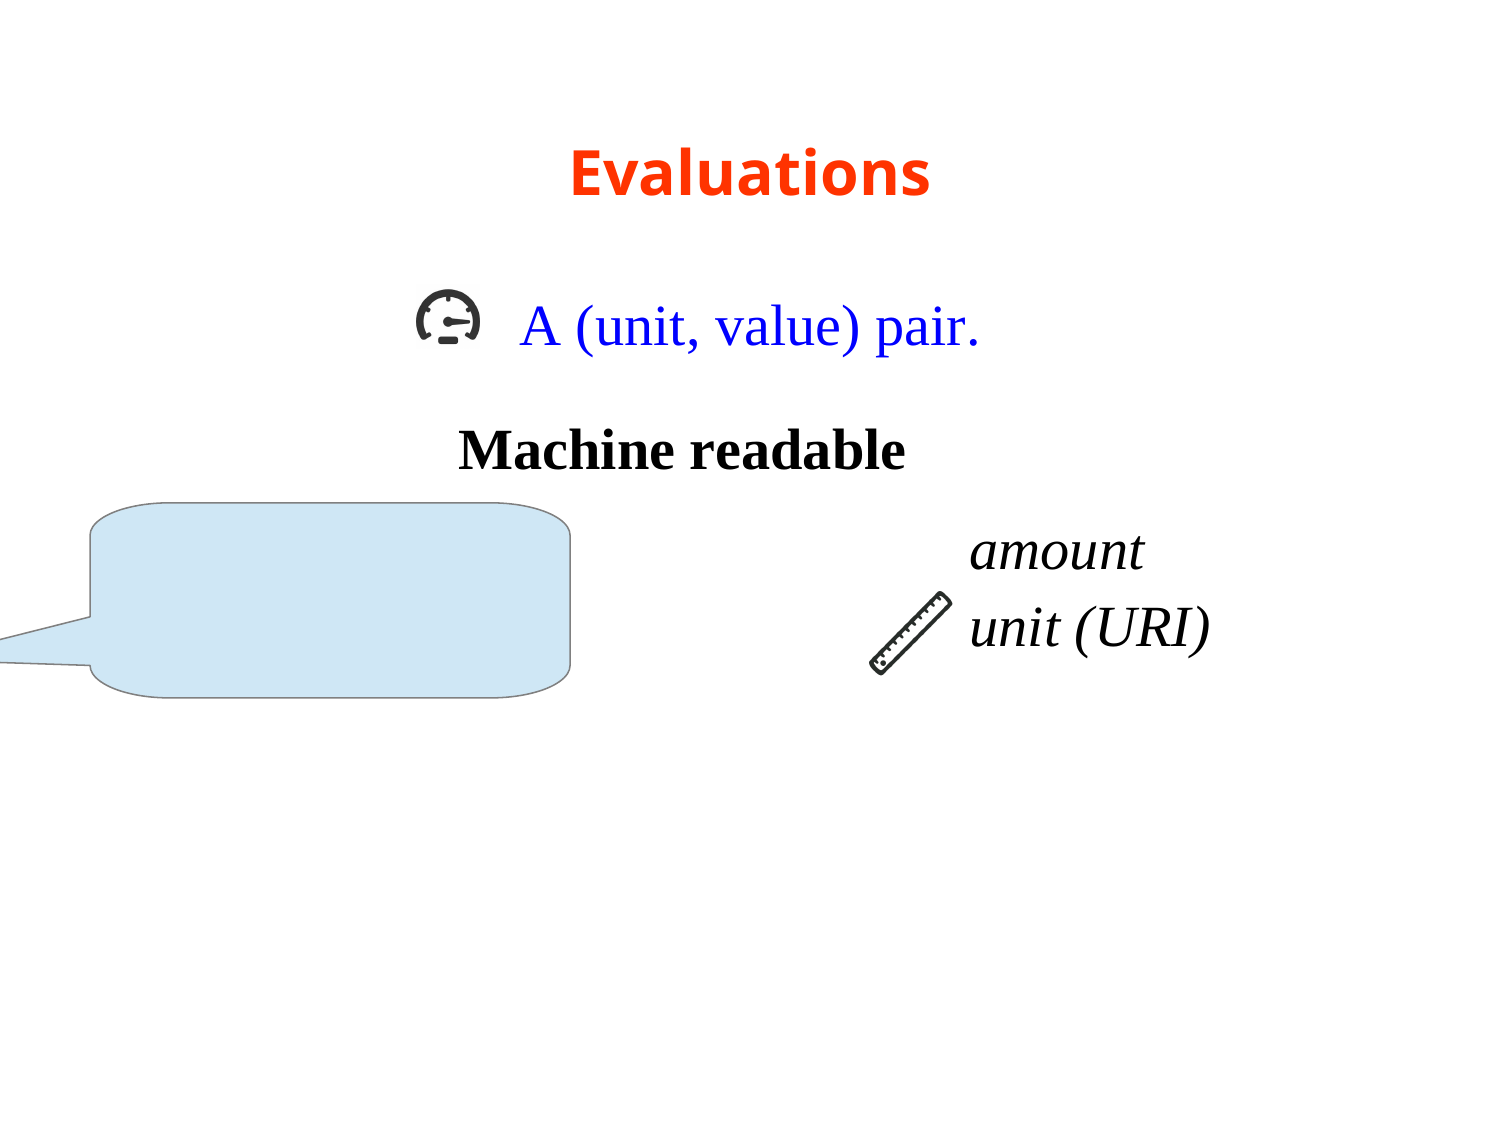

Evaluations
A (unit, value) pair.
Machine readable
amount
unit (URI)